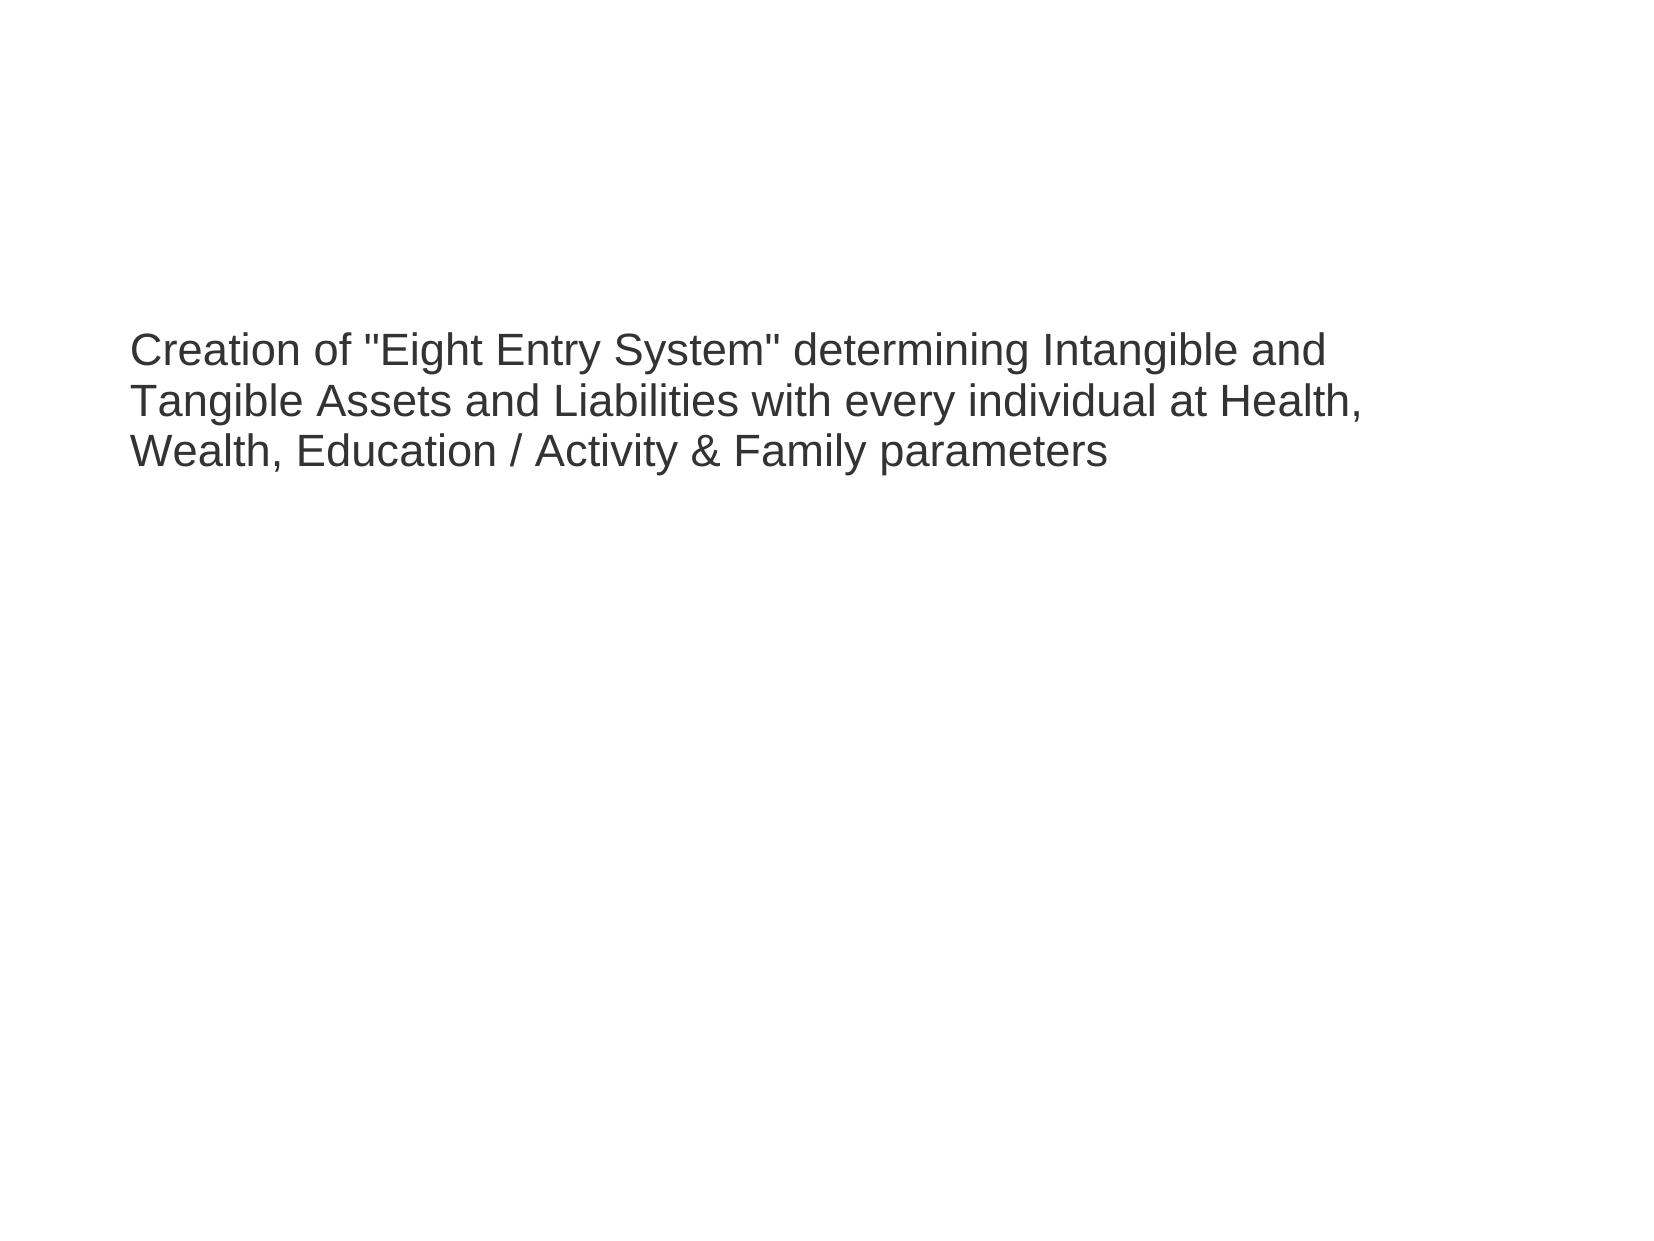

#
Creation of "Eight Entry System" determining Intangible and Tangible Assets and Liabilities with every individual at Health, Wealth, Education / Activity & Family parameters